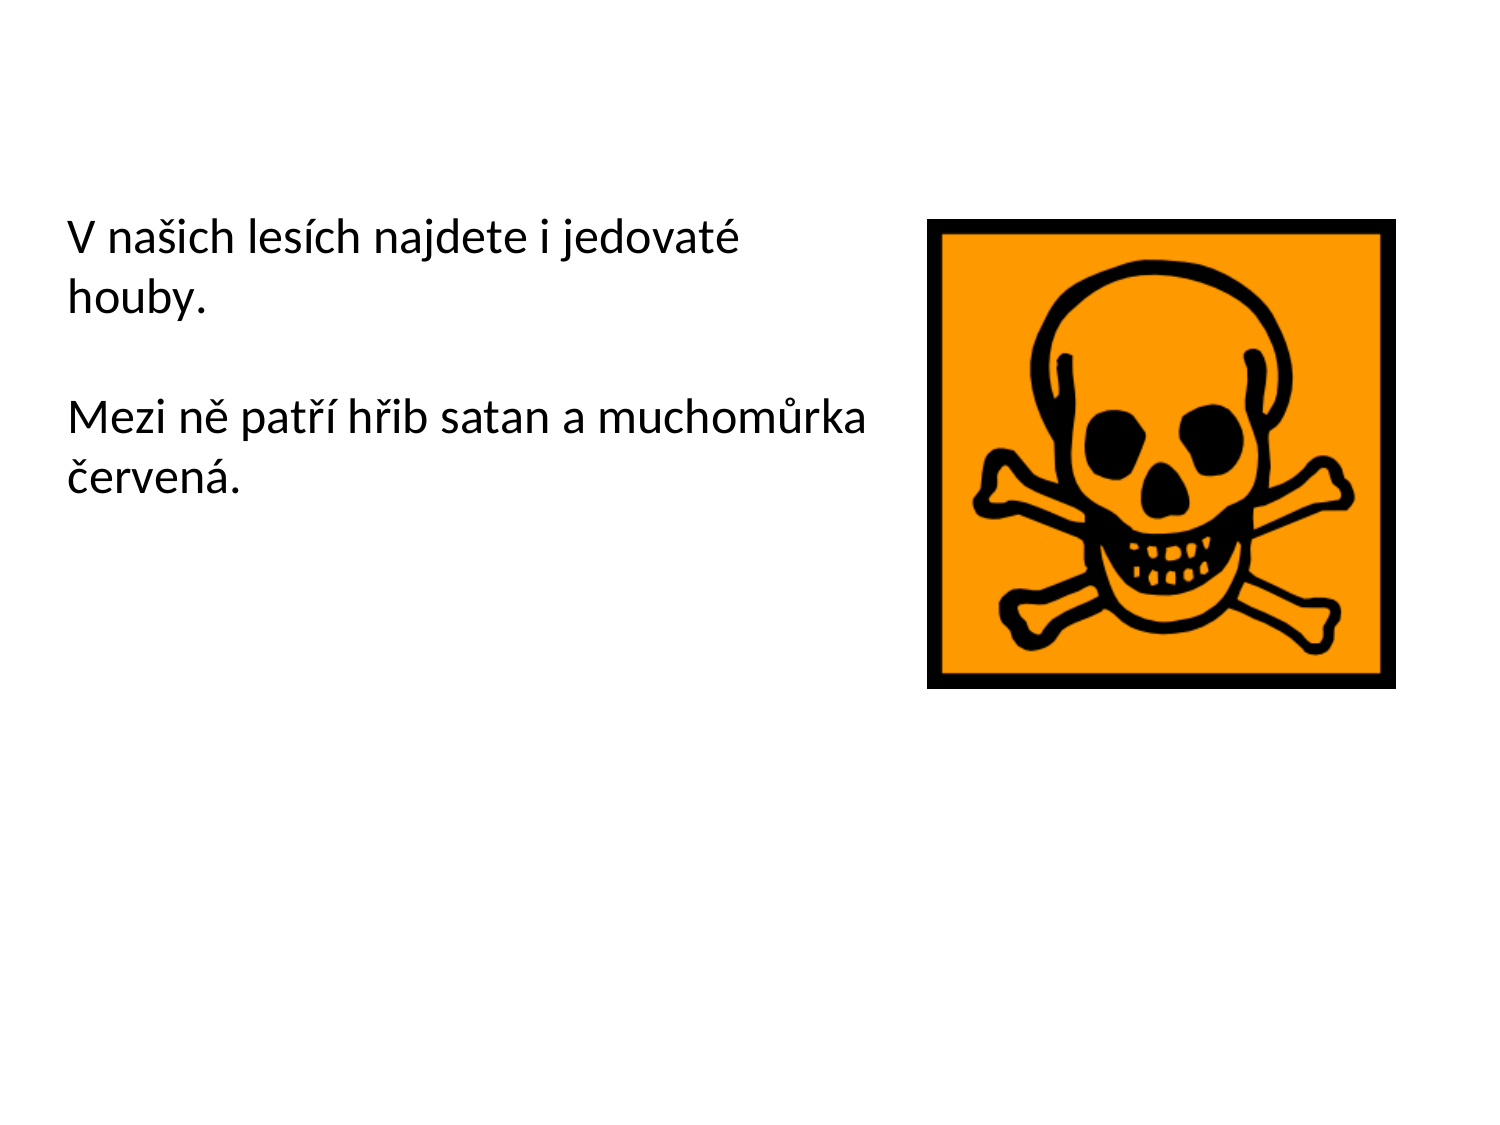

V našich lesích najdete i jedovaté
houby.
Mezi ně patří hřib satan a muchomůrka
červená.